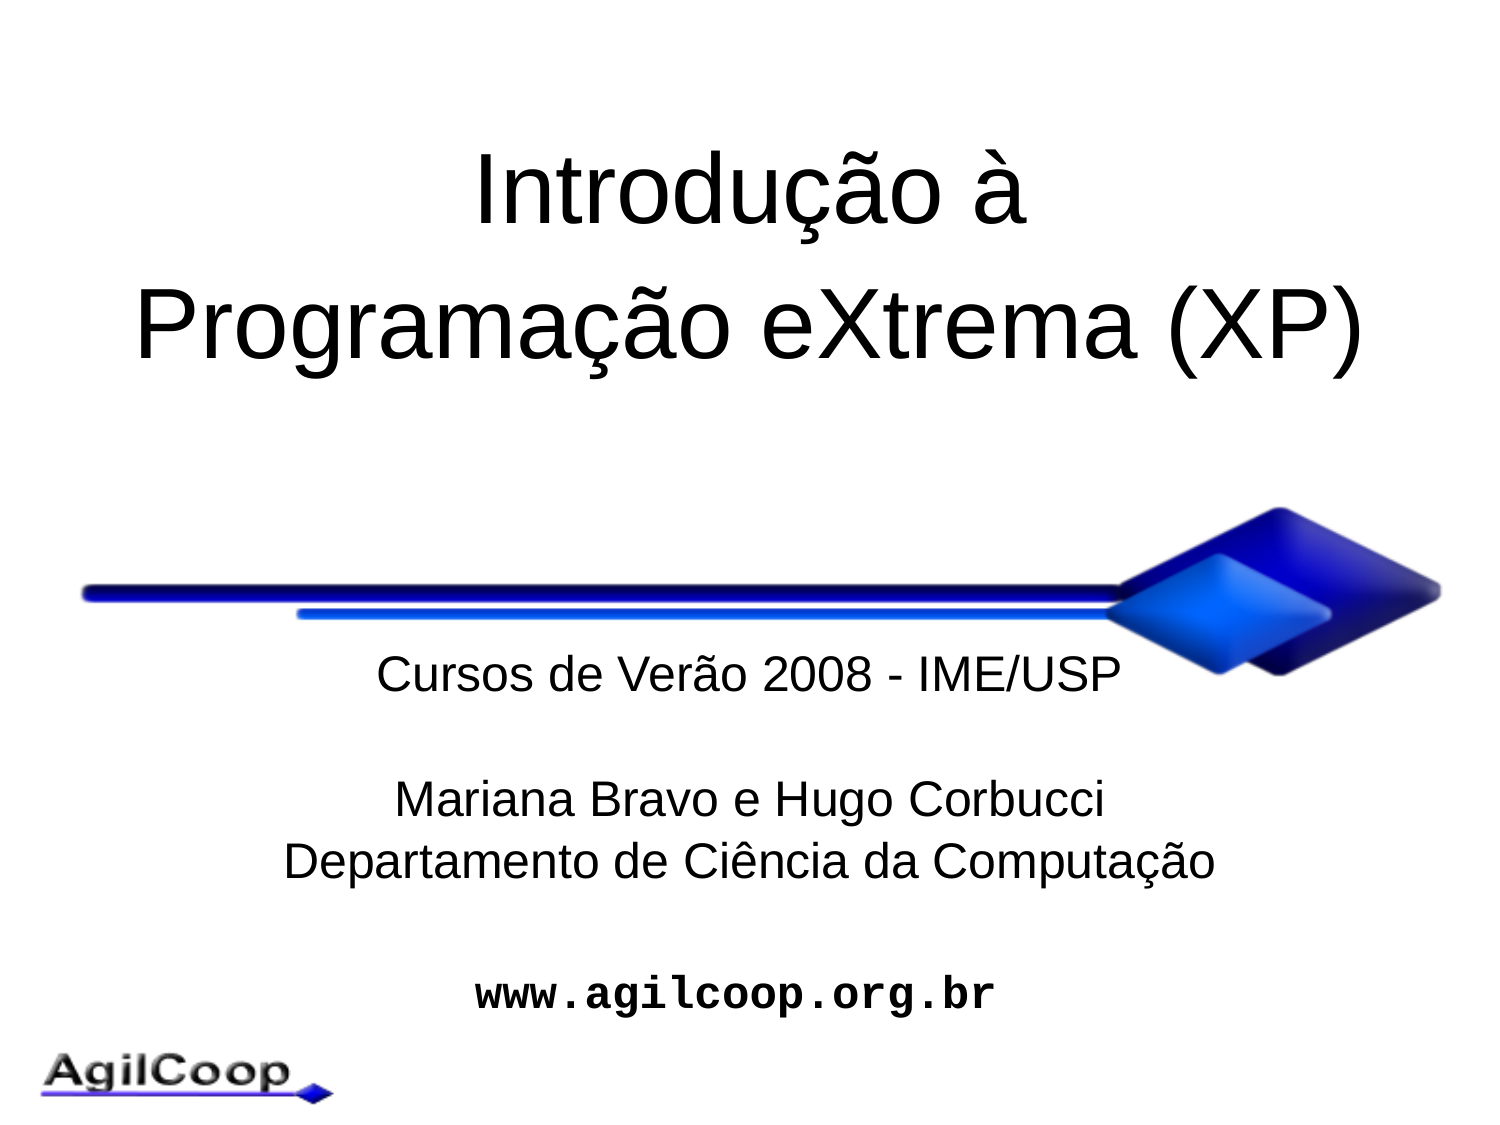

# Introdução à Programação eXtrema (XP)
Cursos de Verão 2008 - IME/USP
Mariana Bravo e Hugo Corbucci
Departamento de Ciência da Computação